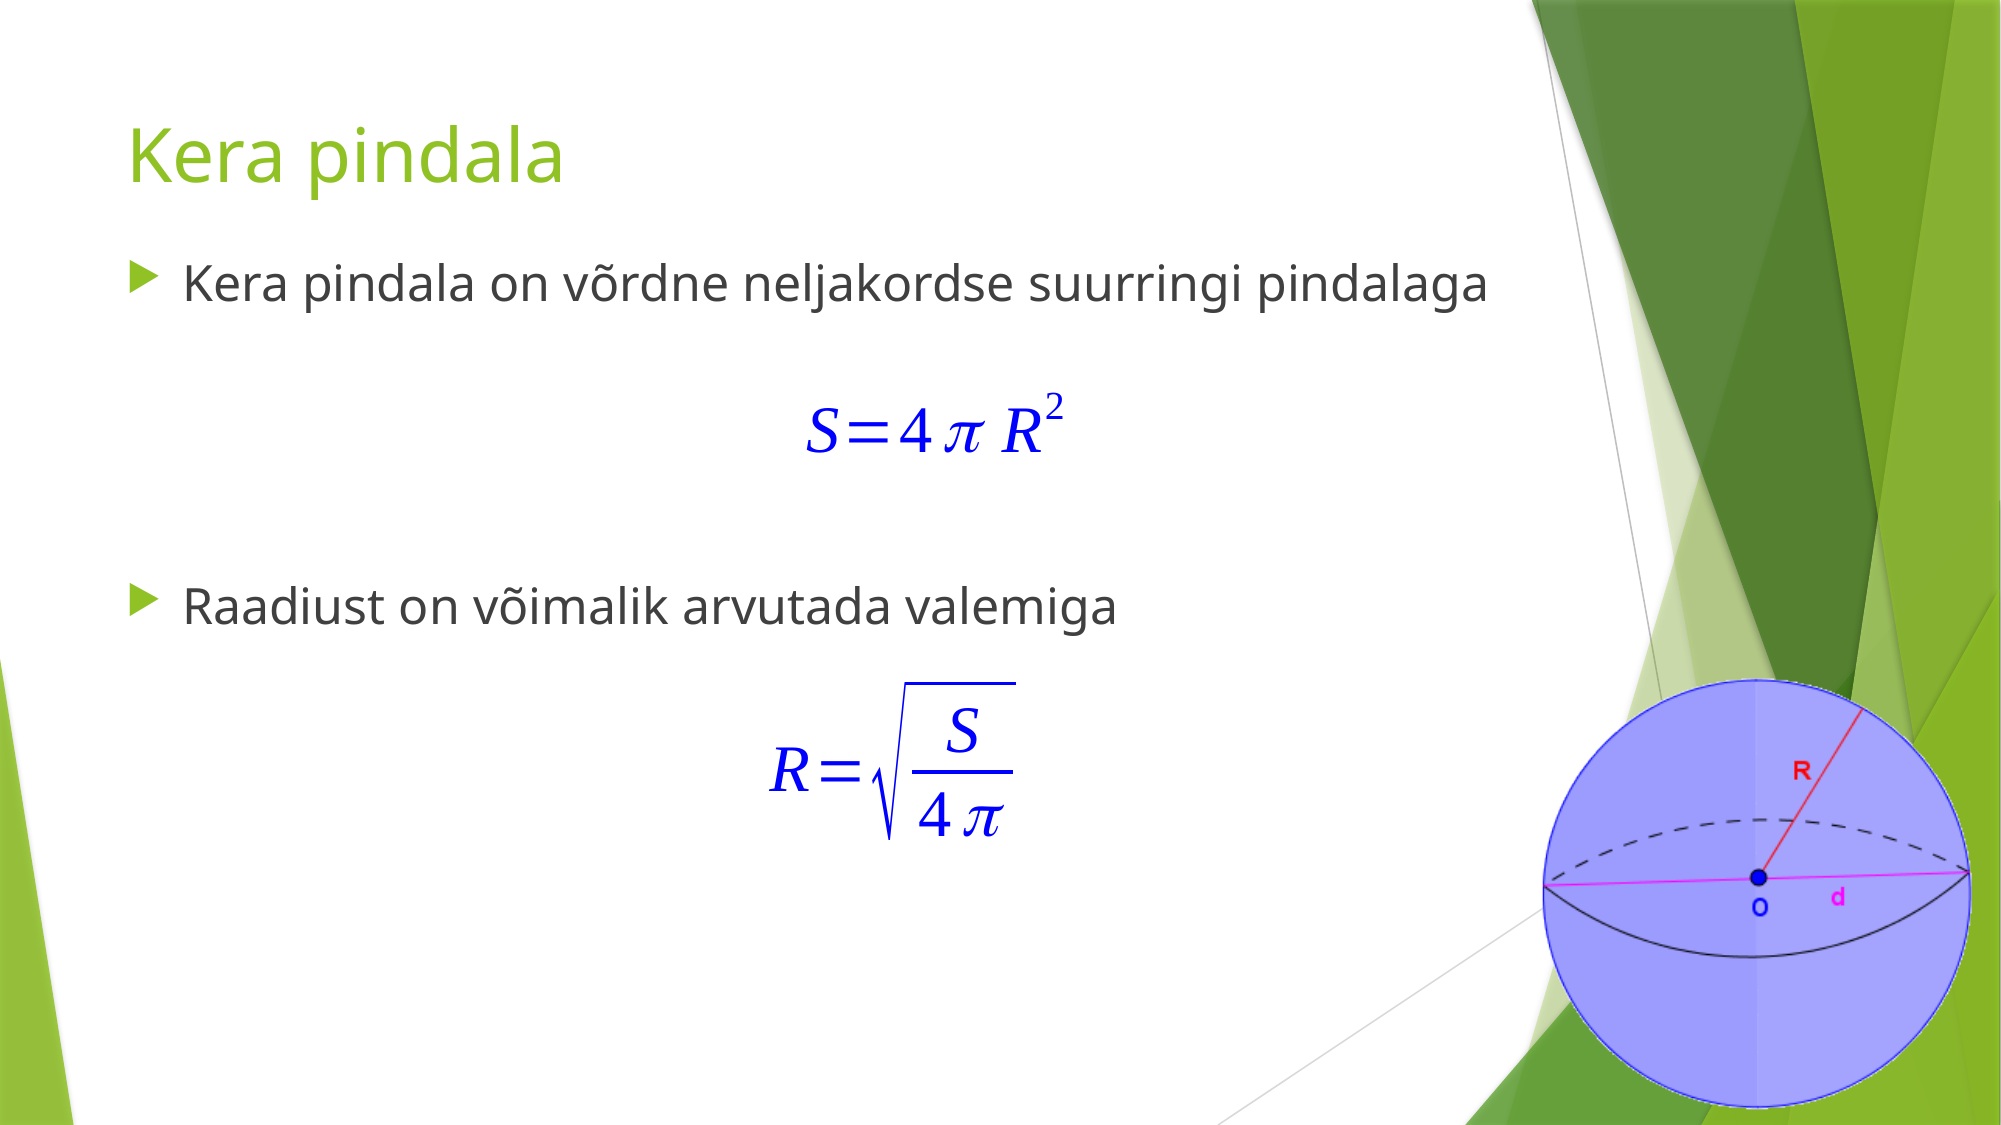

# Kera pindala
Kera pindala on võrdne neljakordse suurringi pindalaga
Raadiust on võimalik arvutada valemiga